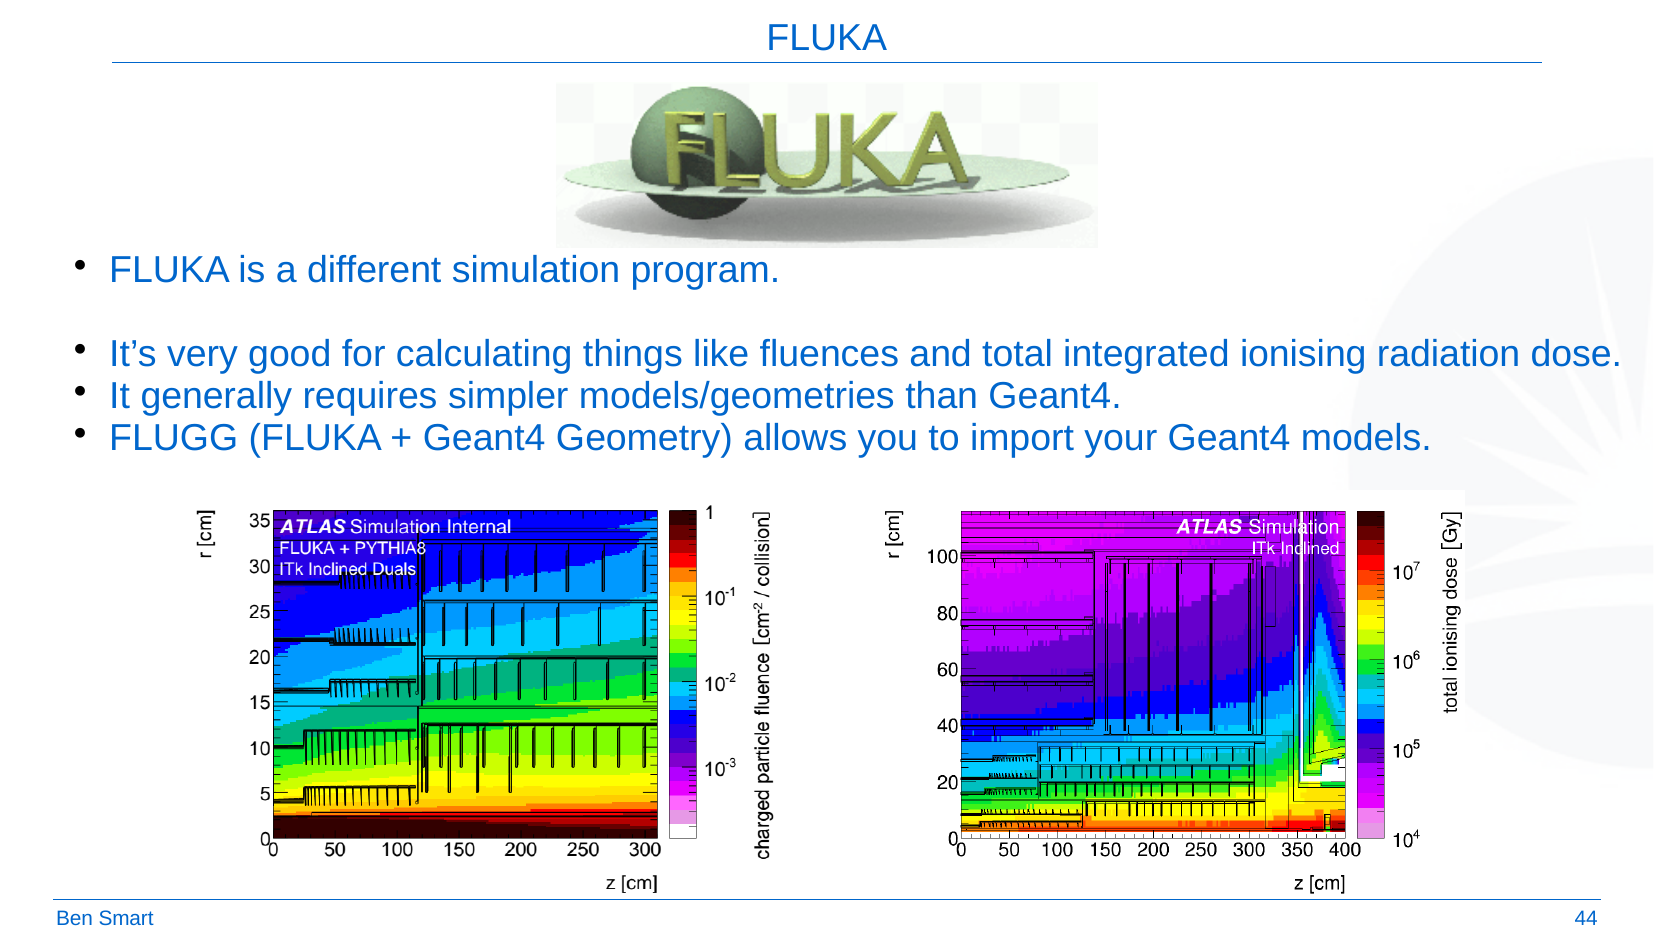

FLUKA
FLUKA is a different simulation program.
It’s very good for calculating things like fluences and total integrated ionising radiation dose.
It generally requires simpler models/geometries than Geant4.
FLUGG (FLUKA + Geant4 Geometry) allows you to import your Geant4 models.
Ben Smart